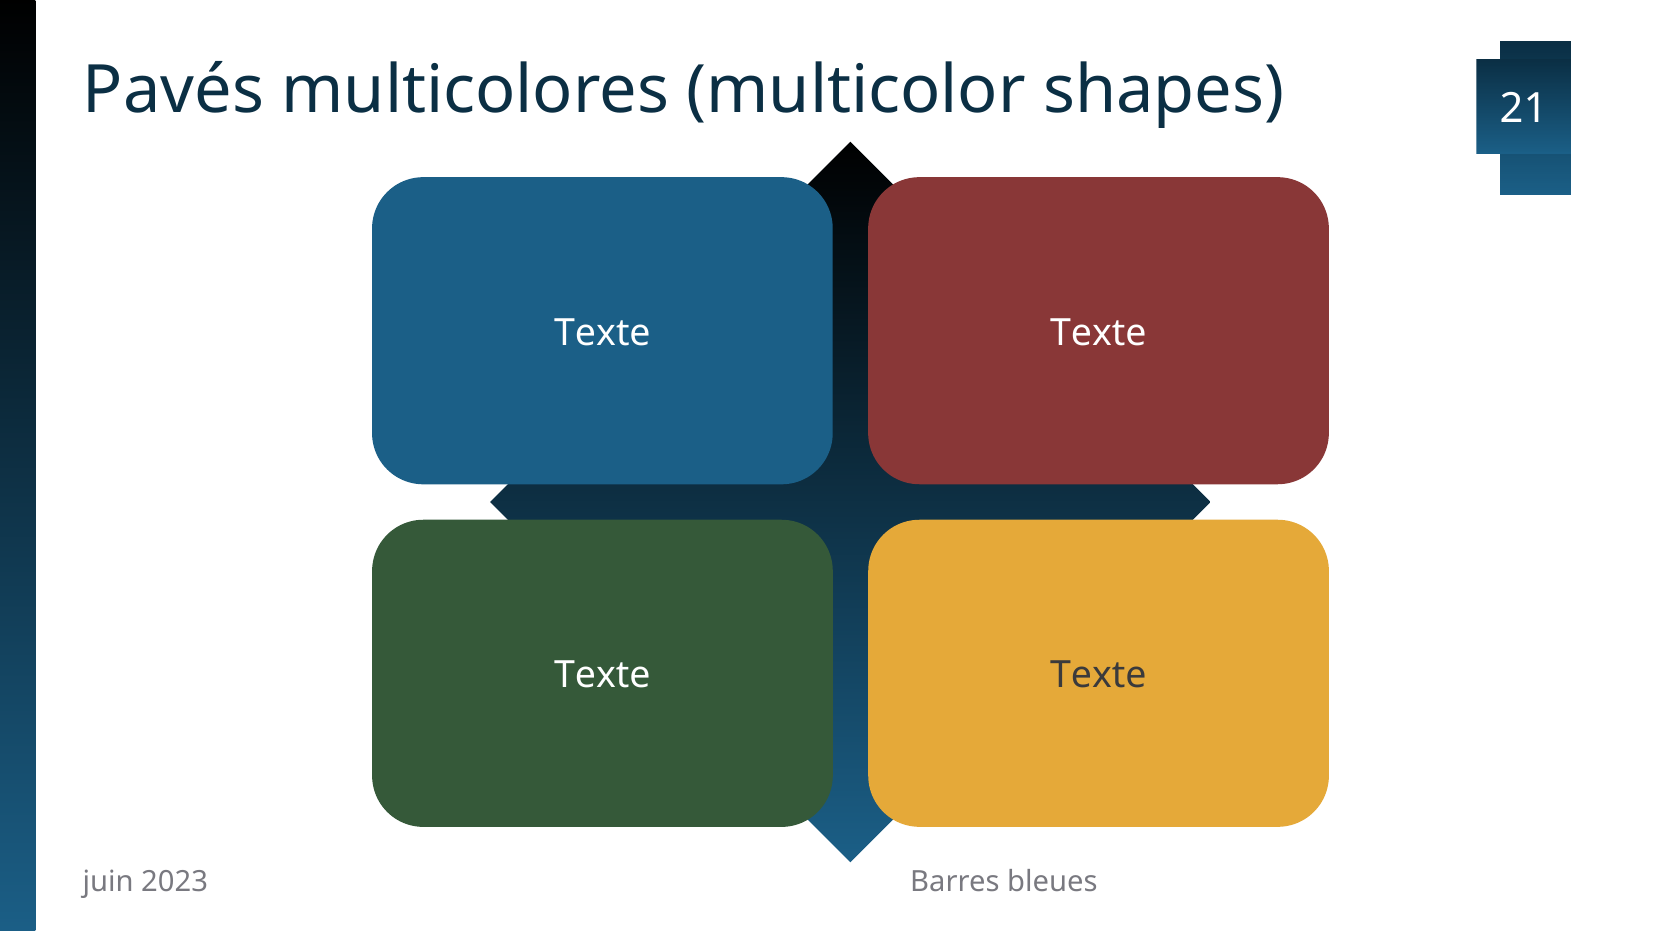

# Pavés multicolores (multicolor shapes)
Texte
Texte
Texte
Texte
juin 2023
Barres bleues